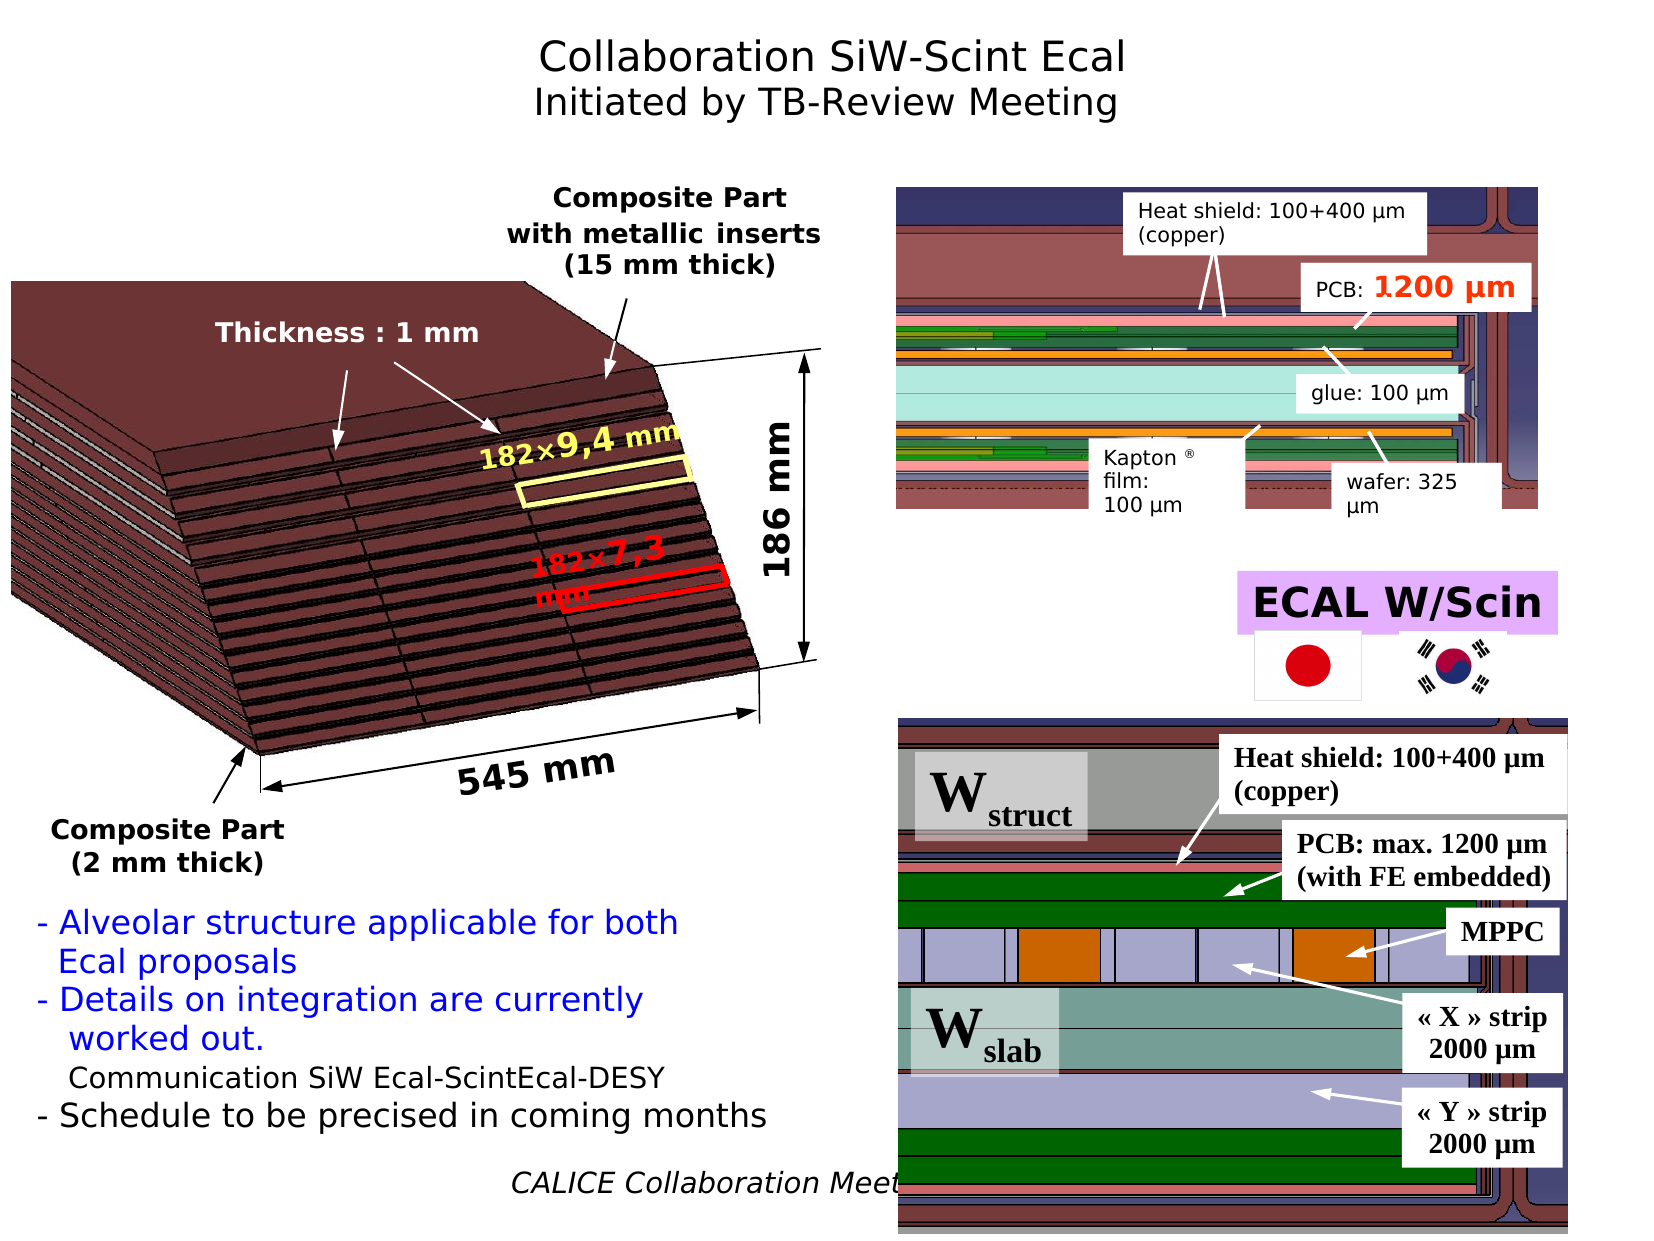

# Collaboration SiW-Scint Ecal Initiated by TB-Review Meeting
Composite Part
with metallic inserts
(15 mm thick)
Heat shield: 100+400 µm
(copper)‏
PCB: 1200 µm
PCB: 1200 µm
Thickness : 1 mm
glue: 100 µm
glue: 100 µm
182×9,4 mm
Kapton ® film:
100 µm
wafer: 325 µm
wafer: 325 µm
186 mm
182×7,3 mm
ECAL W/Scin
Heat shield: 100+400 µm
(copper)
545 mm
Wstruct
Composite Part
(2 mm thick)‏
PCB: max. 1200 µm
(with FE embedded)
- Alveolar structure applicable for both
 Ecal proposals
- Details on integration are currently
 worked out.
 Communication SiW Ecal-ScintEcal-DESY
- Schedule to be precised in coming months
MPPC
Wslab
« X » strip
2000 µm
« Y » strip
2000 µm
12